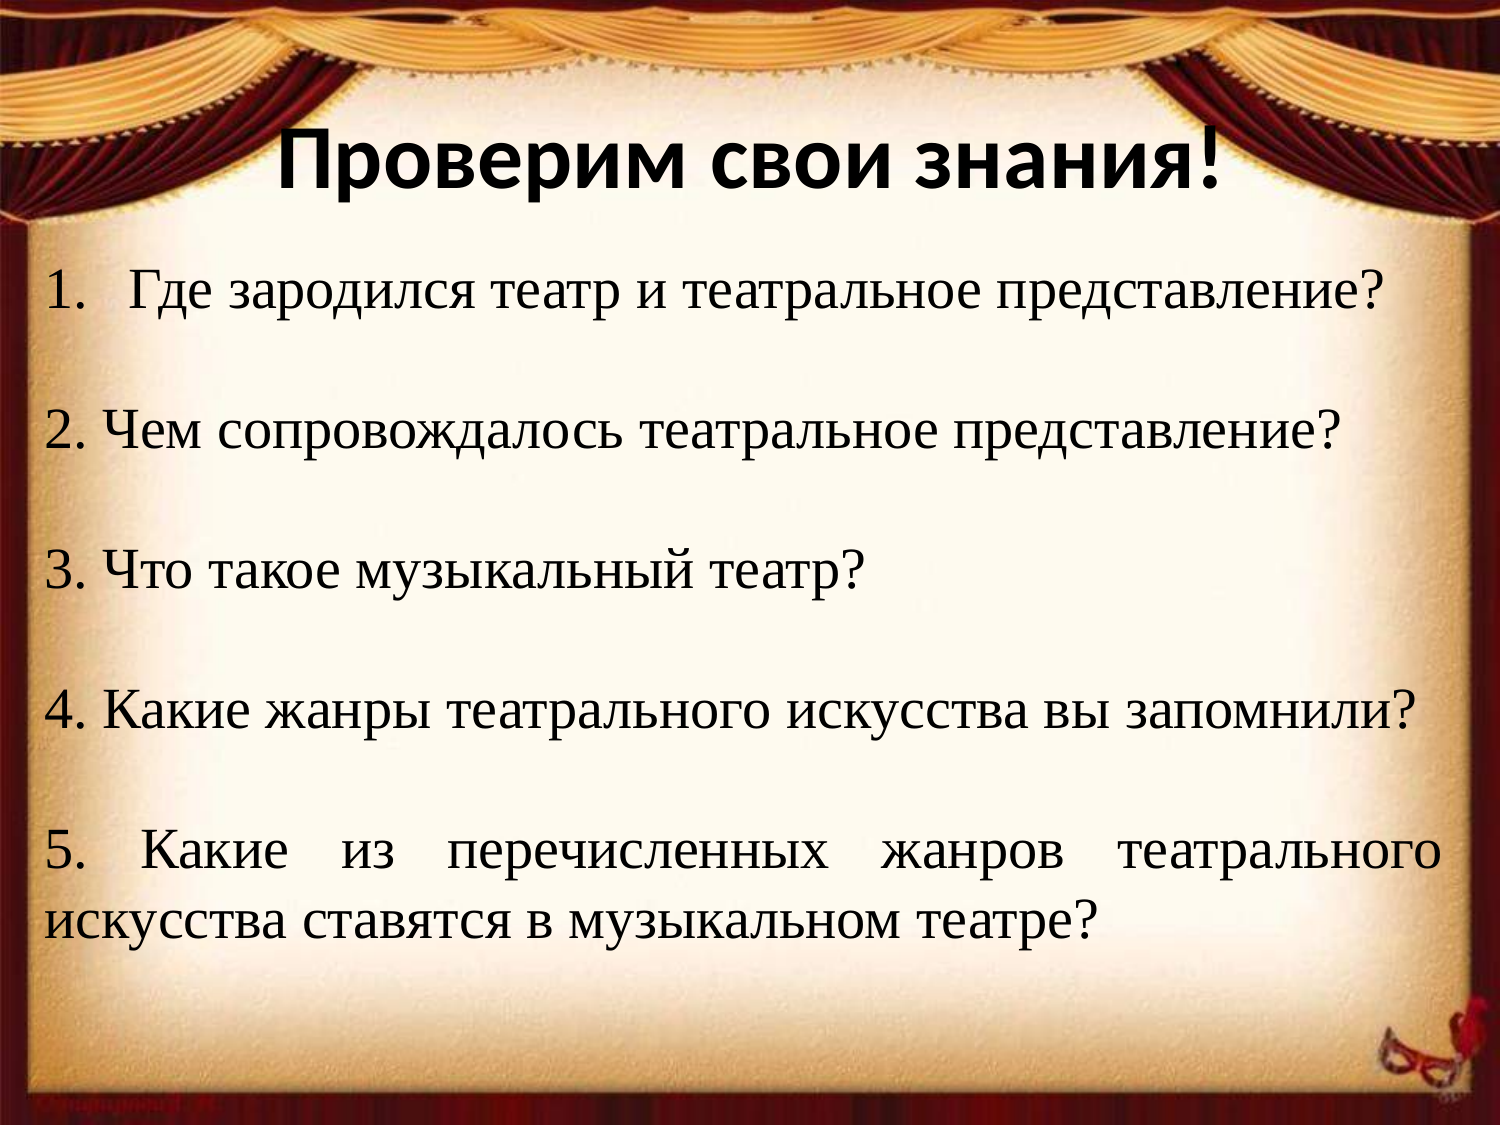

# Проверим свои знания!
Где зародился театр и театральное представление?
2. Чем сопровождалось театральное представление?
3. Что такое музыкальный театр?
4. Какие жанры театрального искусства вы запомнили?
5. Какие из перечисленных жанров театрального искусства ставятся в музыкальном театре?